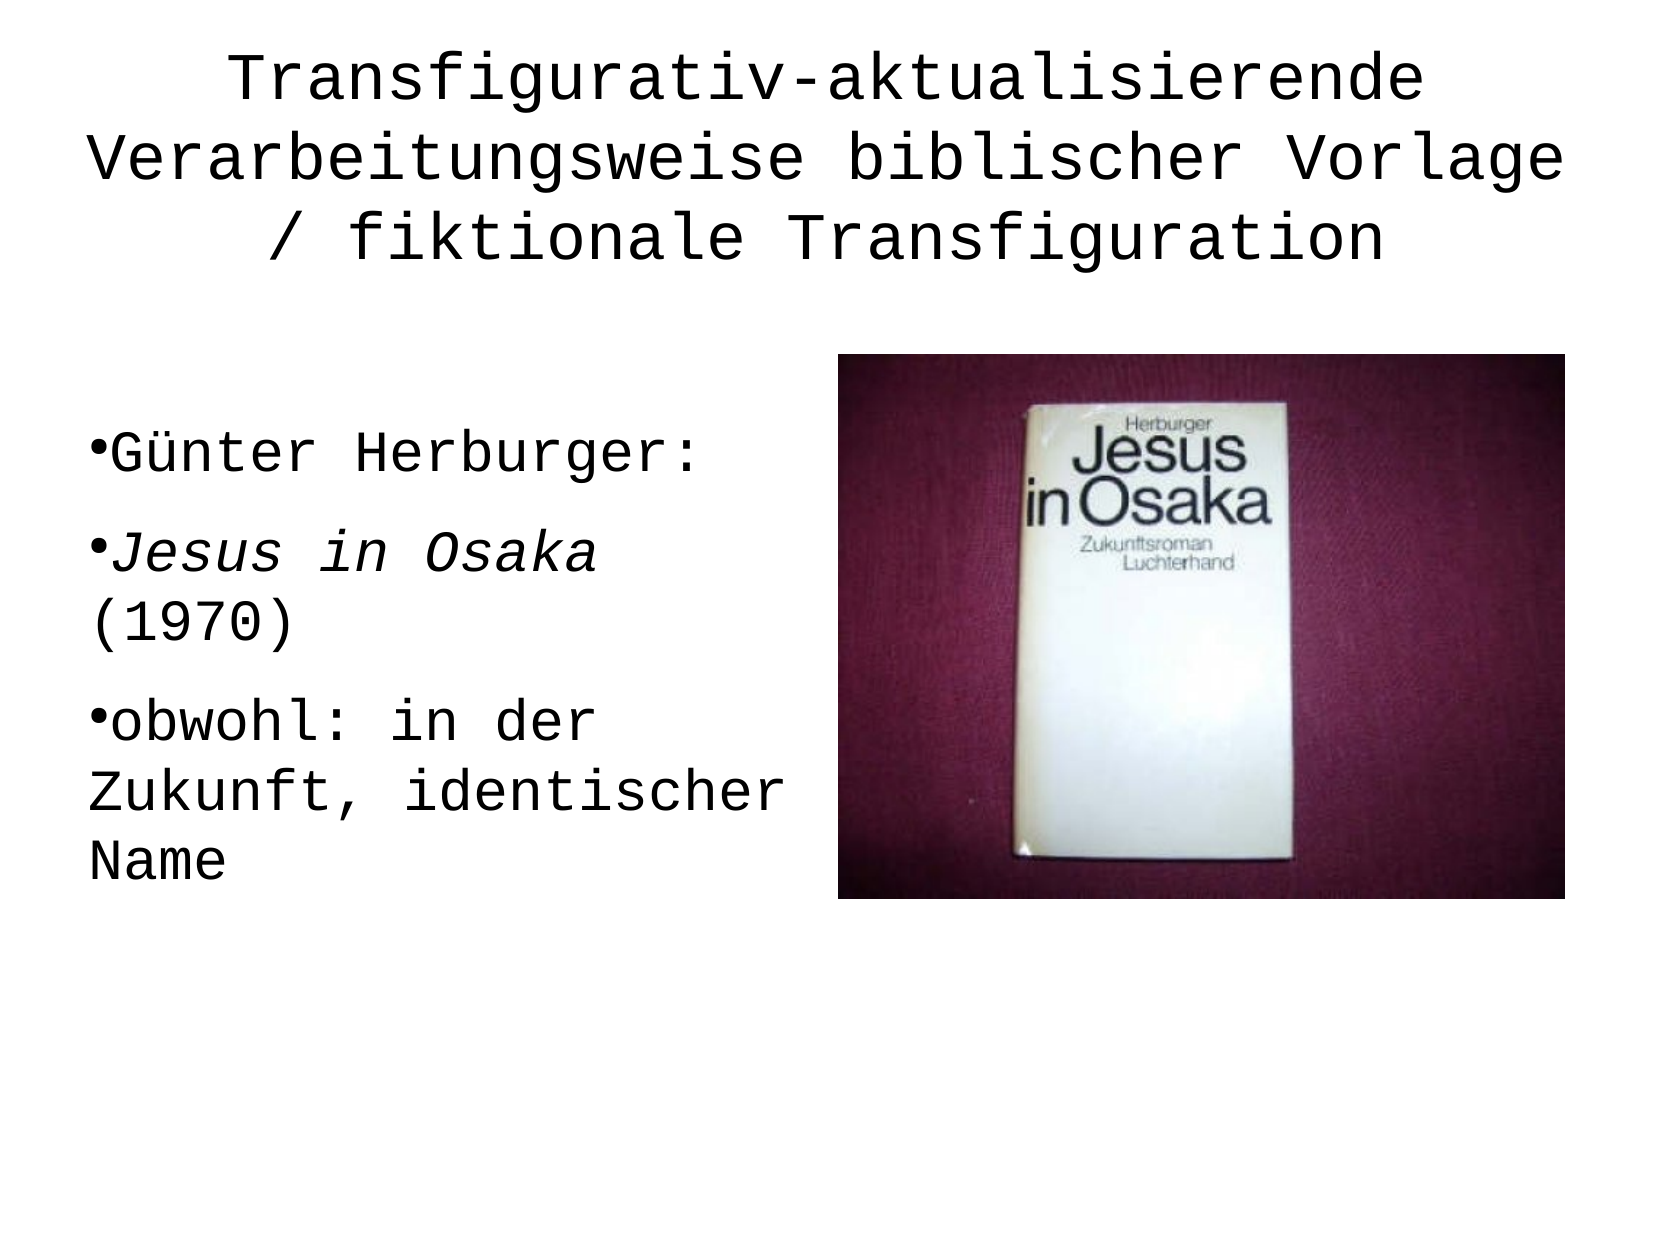

# Transfigurativ-aktualisierende Verarbeitungsweise biblischer Vorlage / fiktionale Transfiguration
Günter Herburger:
Jesus in Osaka (1970)
obwohl: in der Zukunft, identischer Name